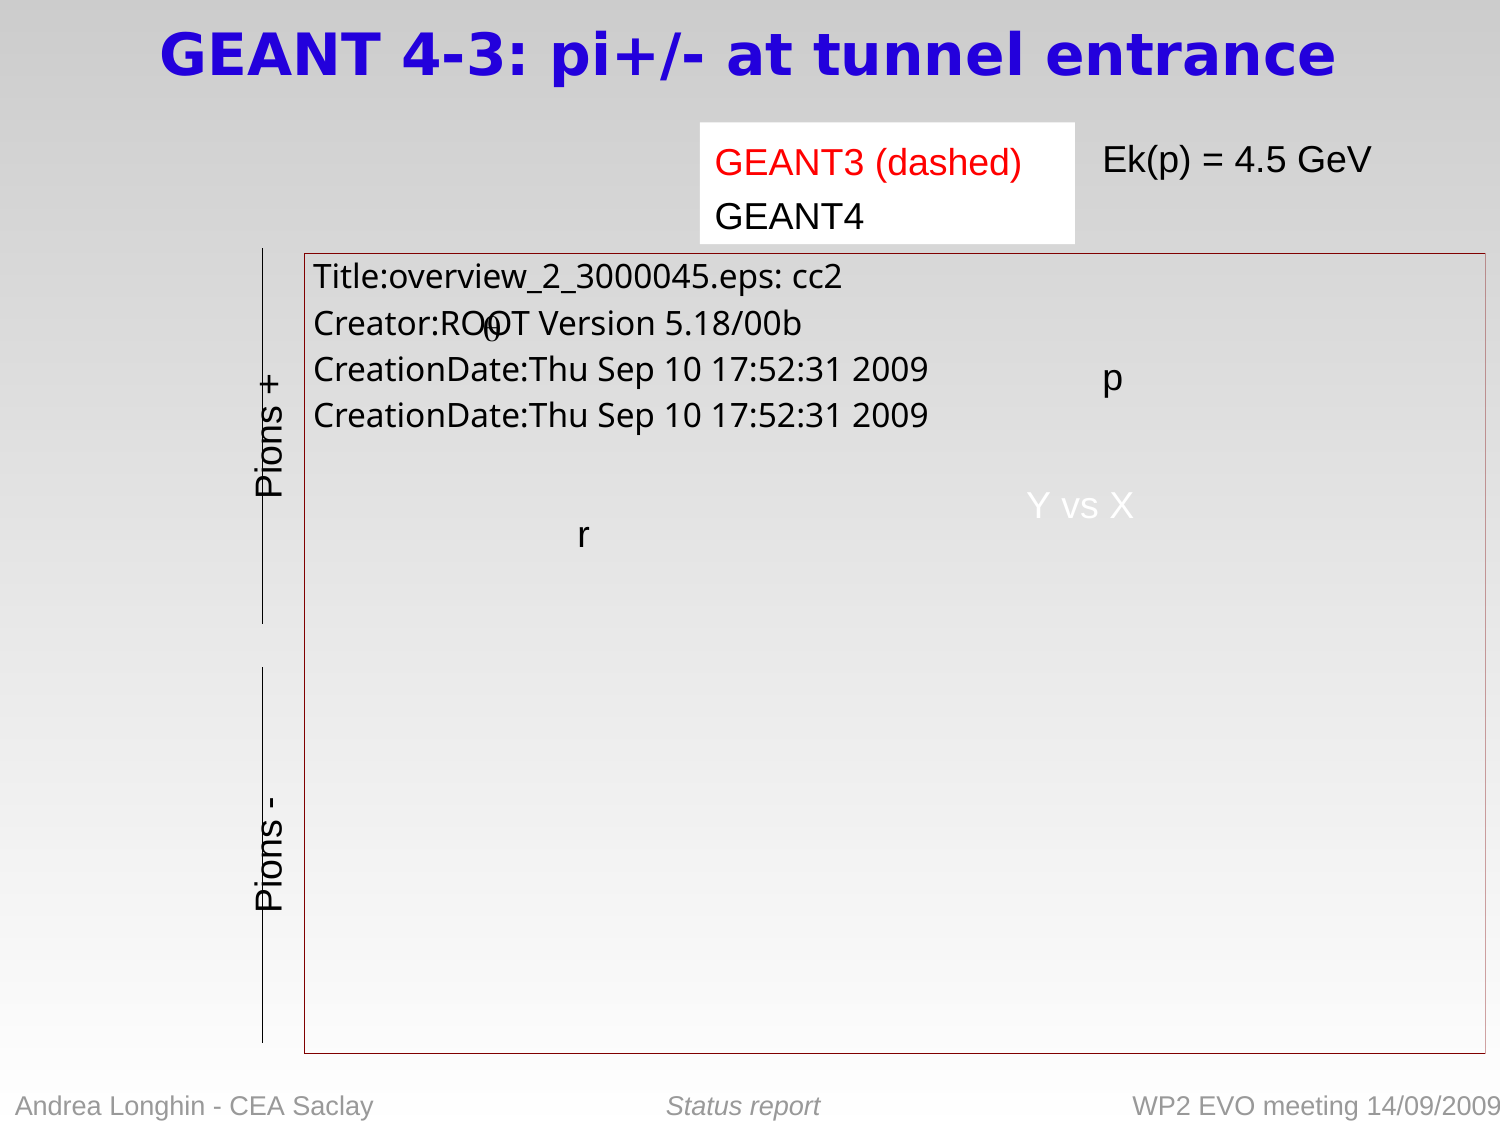

# GEANT 4-3: pi+/- at tunnel entrance
Ek(p) = 4.5 GeV
GEANT3 (dashed)
GEANT4
Pions +
q
p
Y vs X
r
Pions -